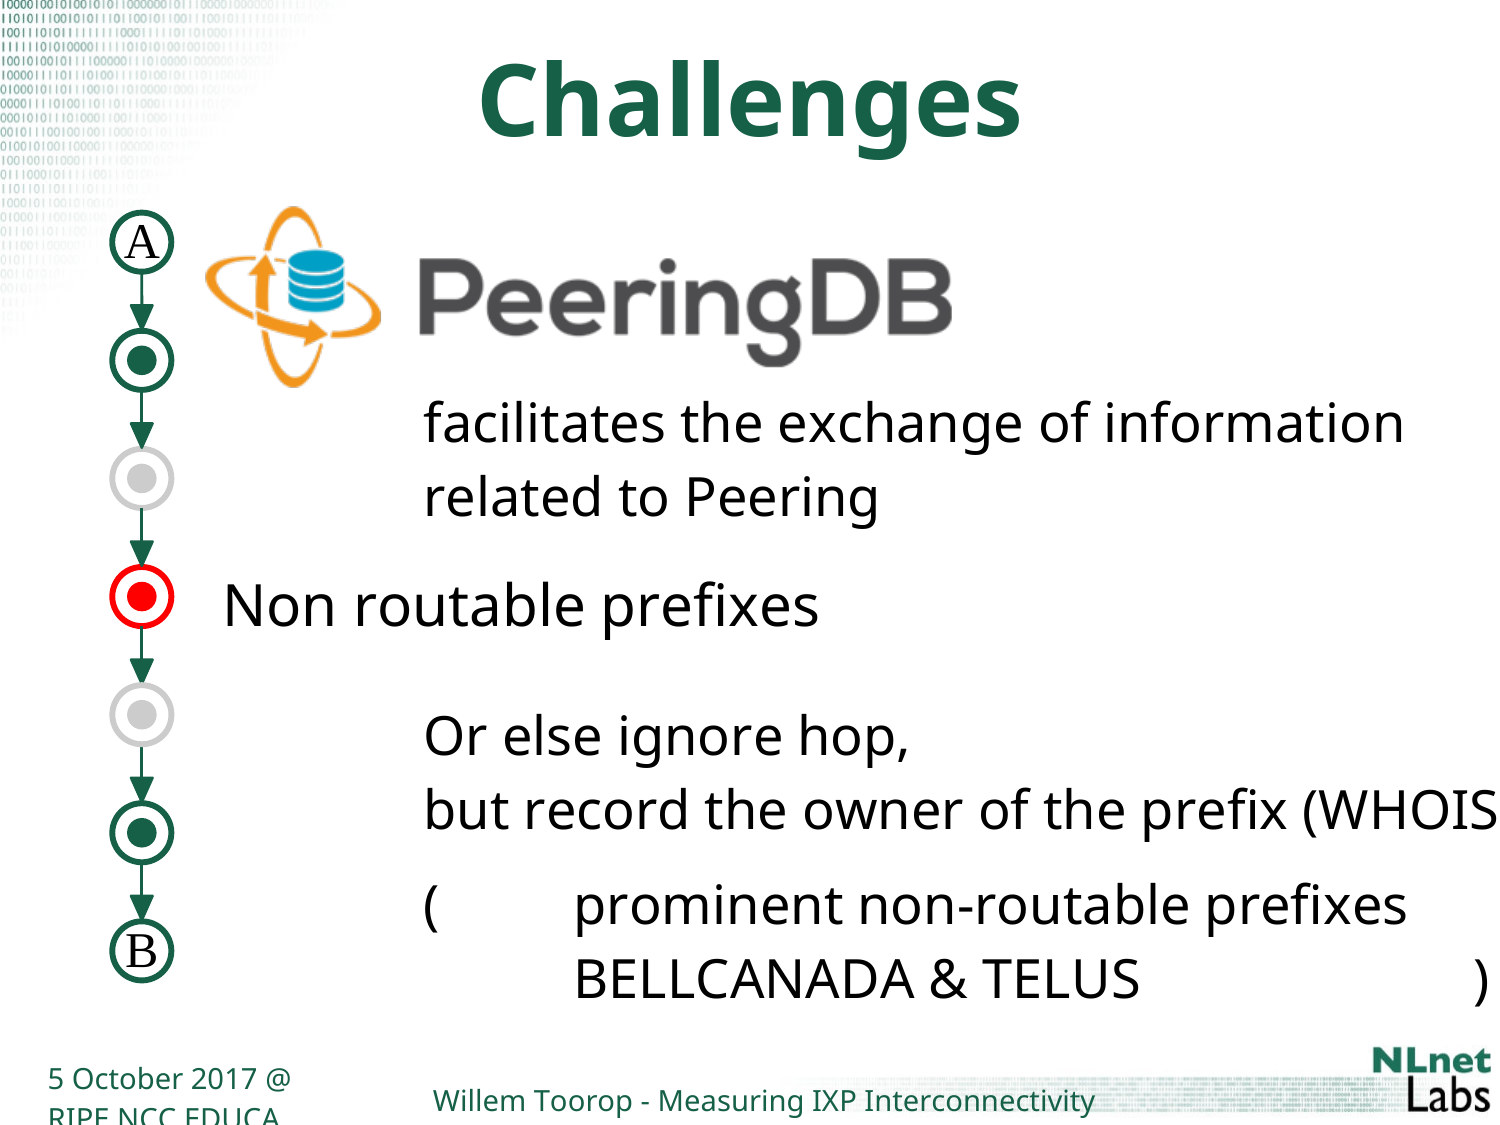

# Challenges
A
facilitates the exchange of information
related to Peering
Or else ignore hop,
but record the owner of the prefix (WHOIS)
(	prominent non-routable prefixes
	BELLCANADA & TELUS			)
Non routable prefixes
B